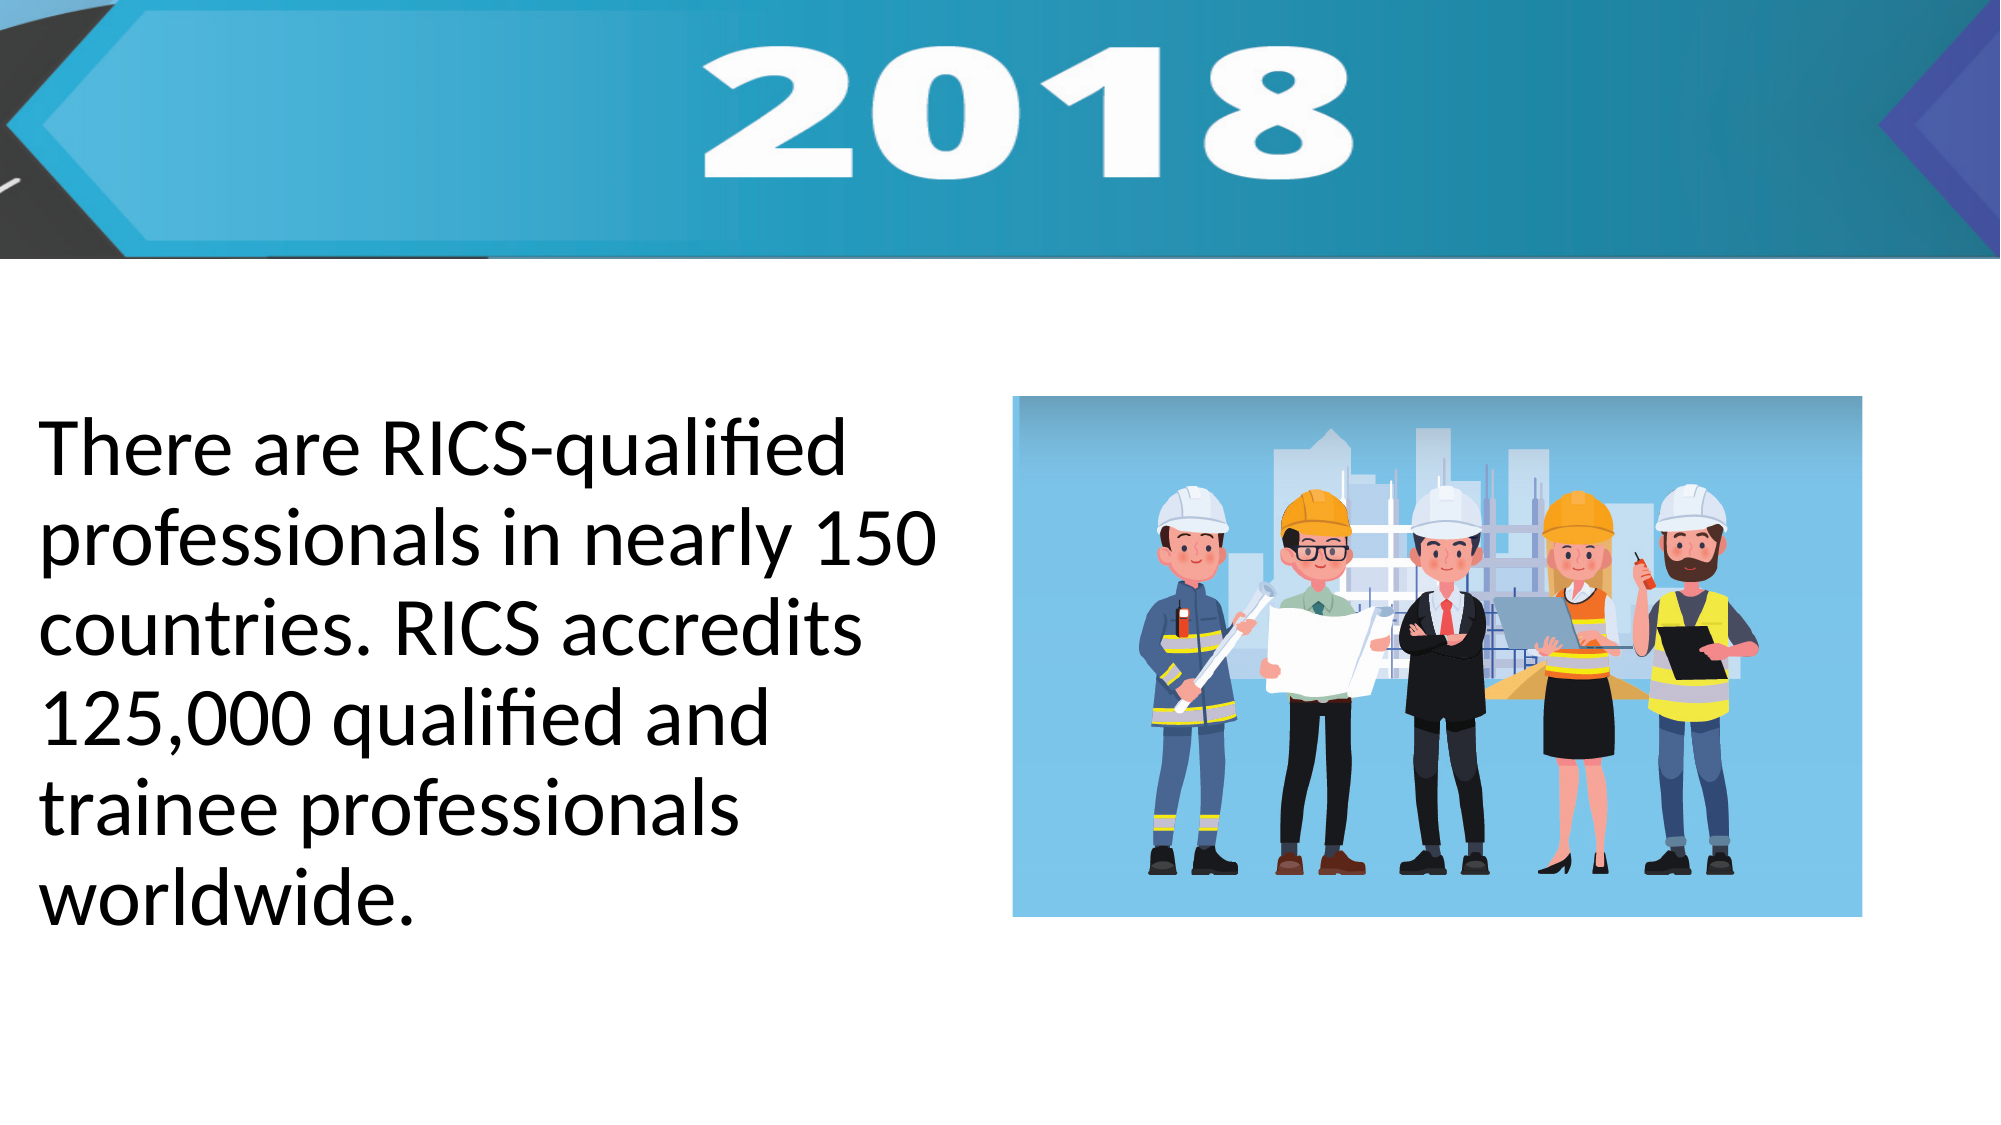

# There are RICS-qualified professionals in nearly 150 countries. RICS accredits 125,000 qualified and trainee professionals worldwide.